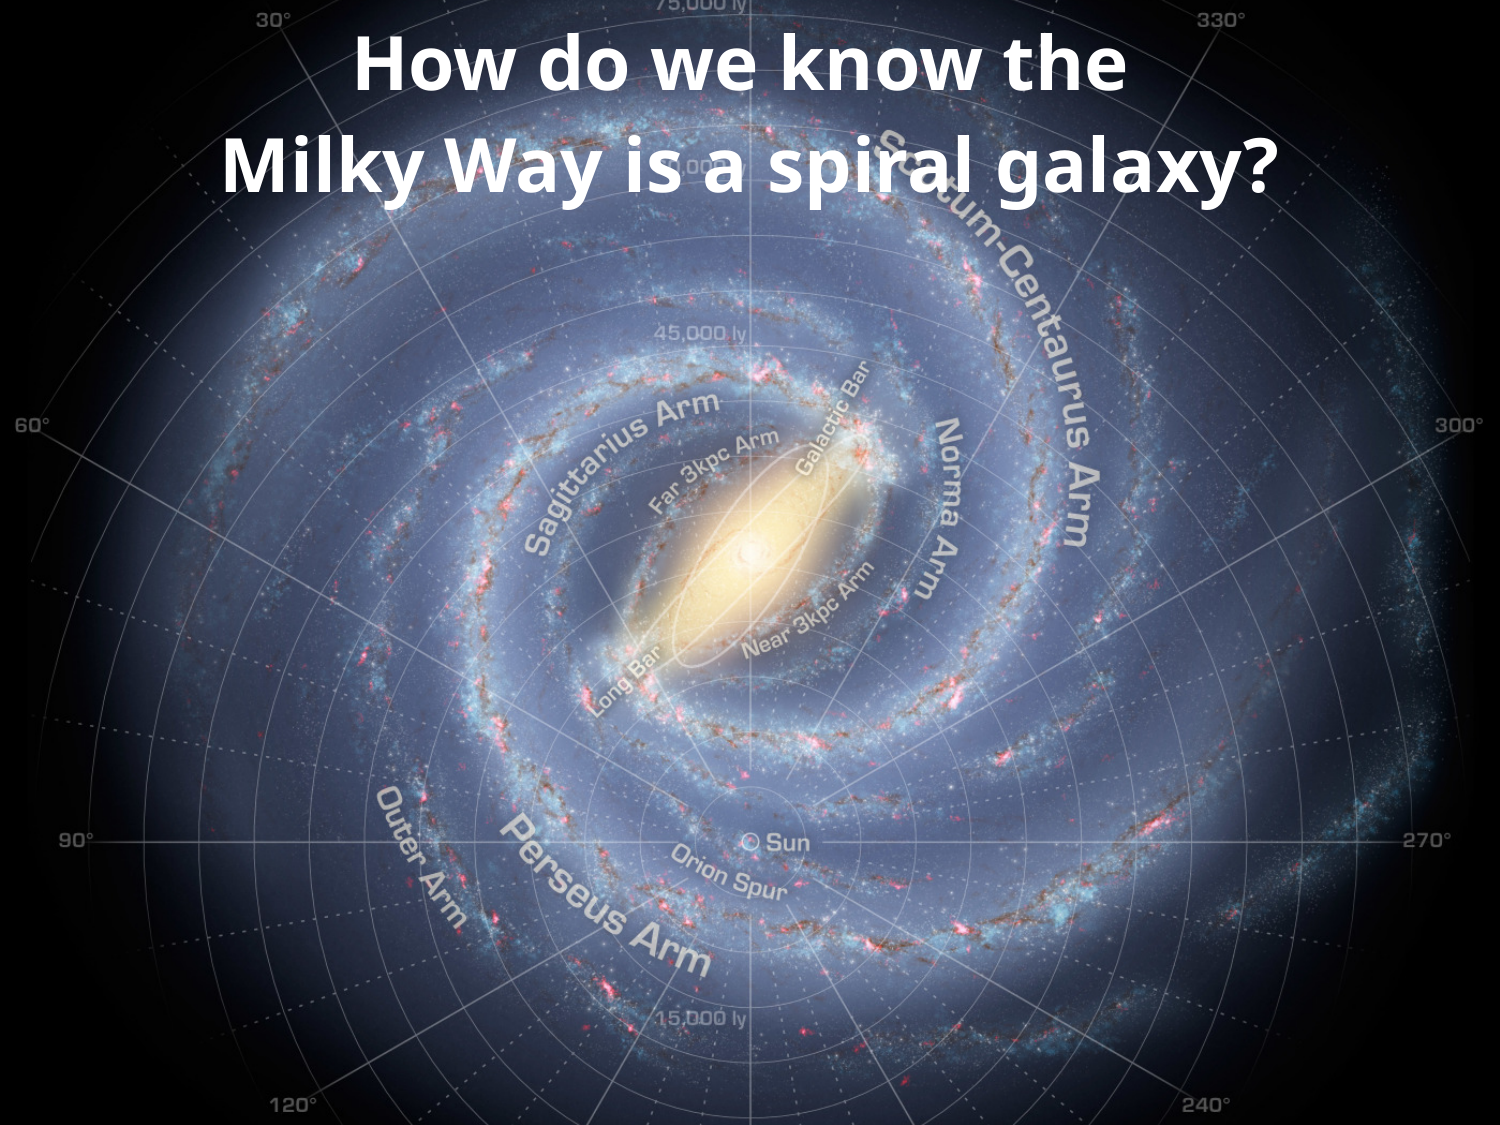

# How do we know the Milky Way is a spiral galaxy?